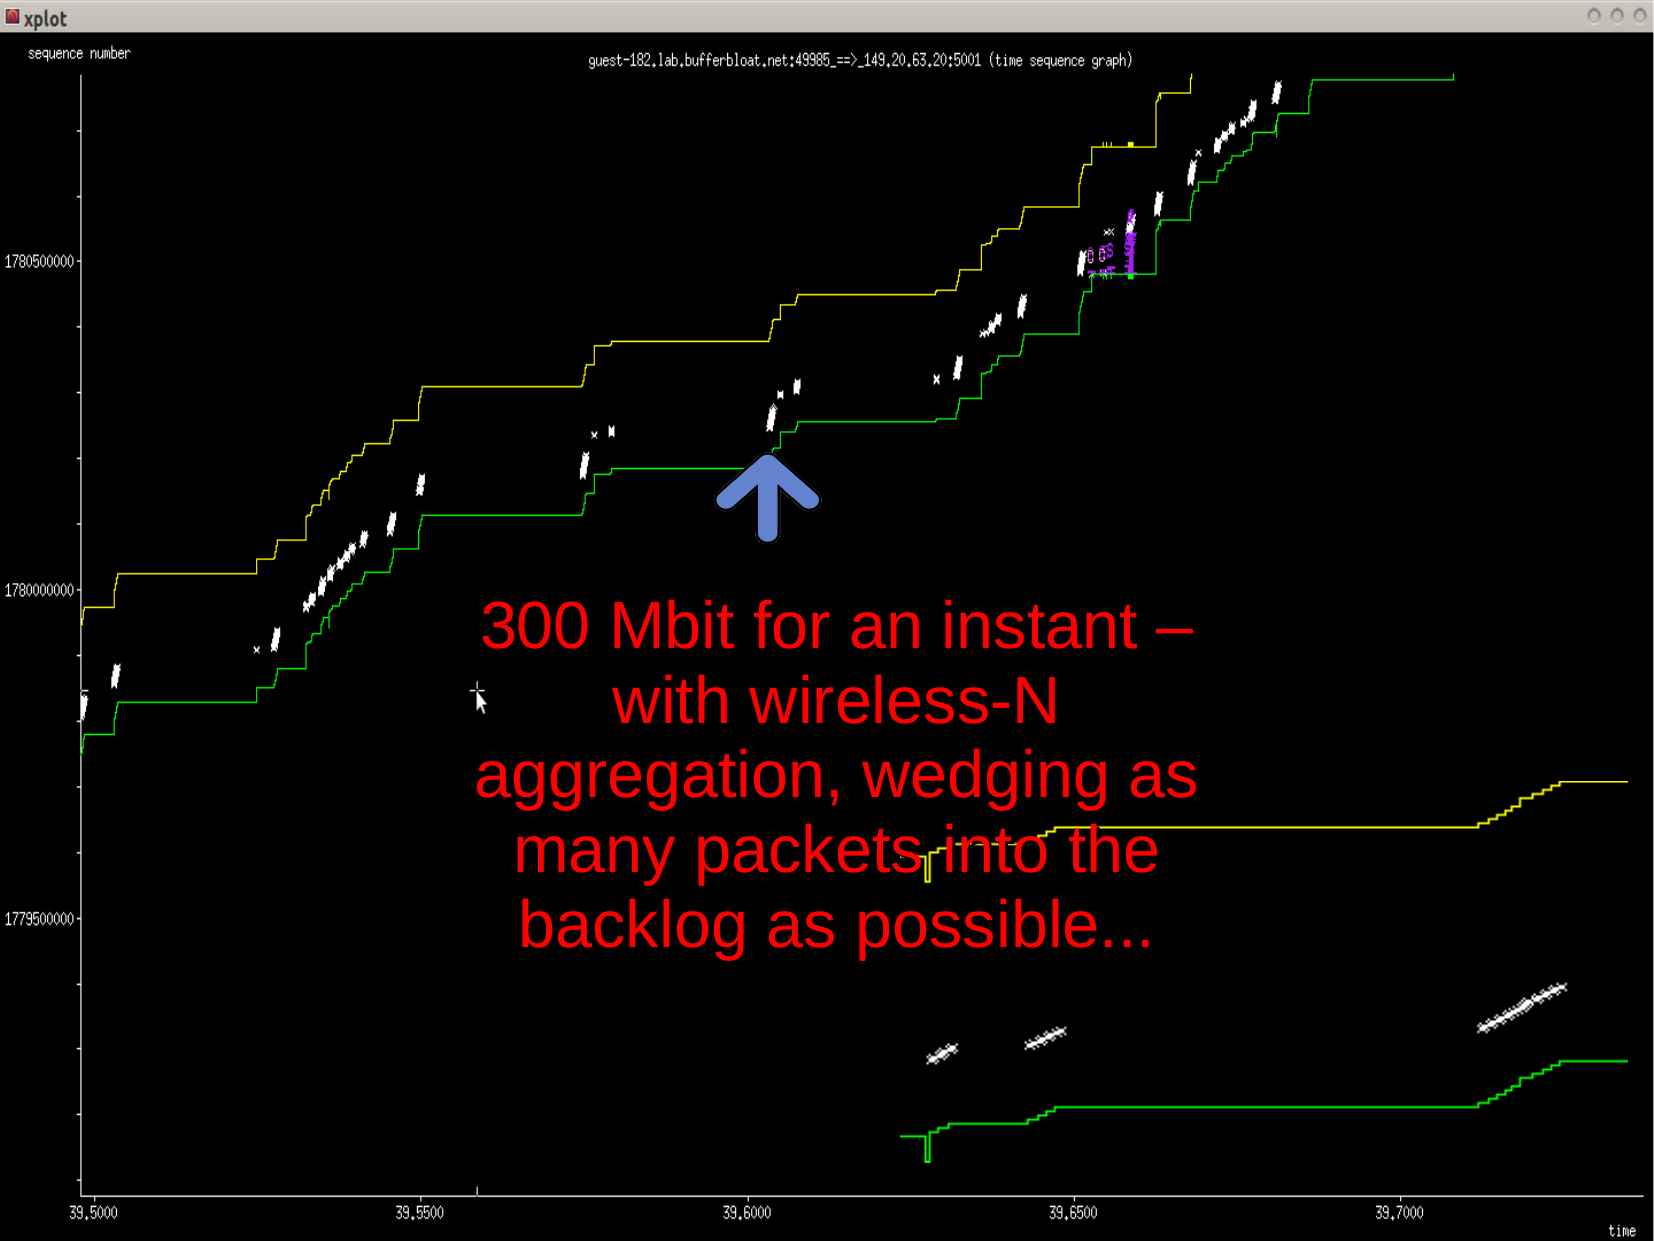

300 Mbit for an instant – with wireless-N aggregation, wedging as many packets into the backlog as possible...